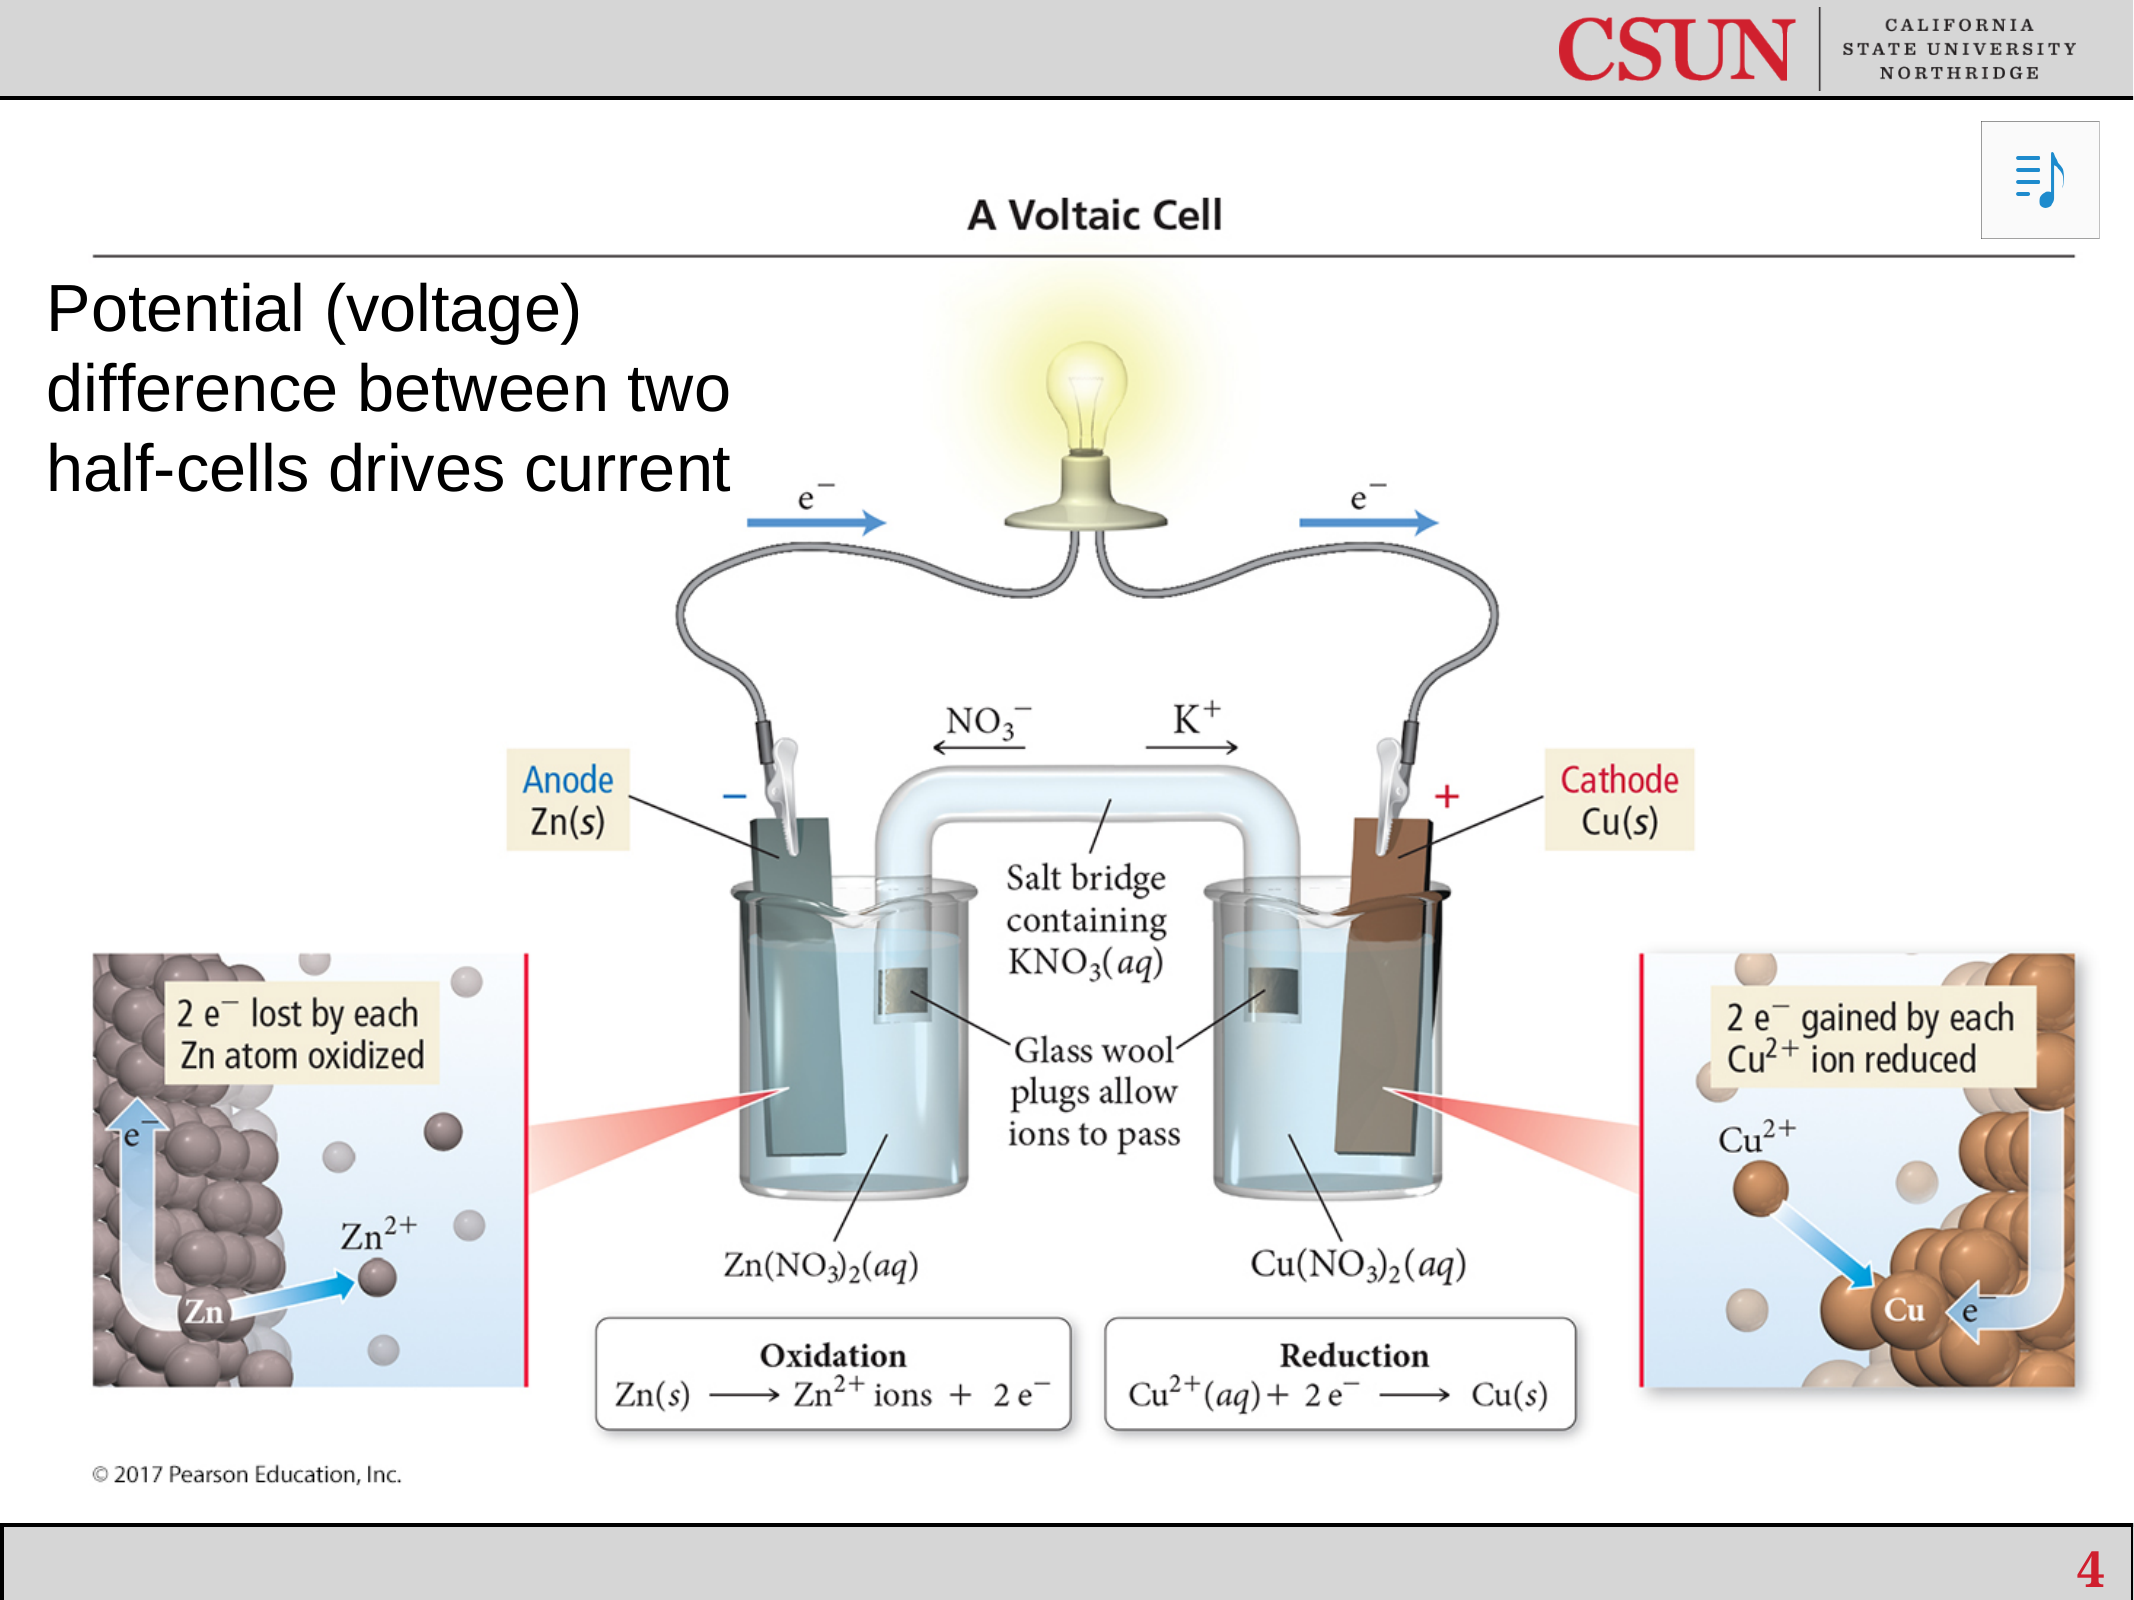

Potential (voltage) difference between two half-cells drives current
4